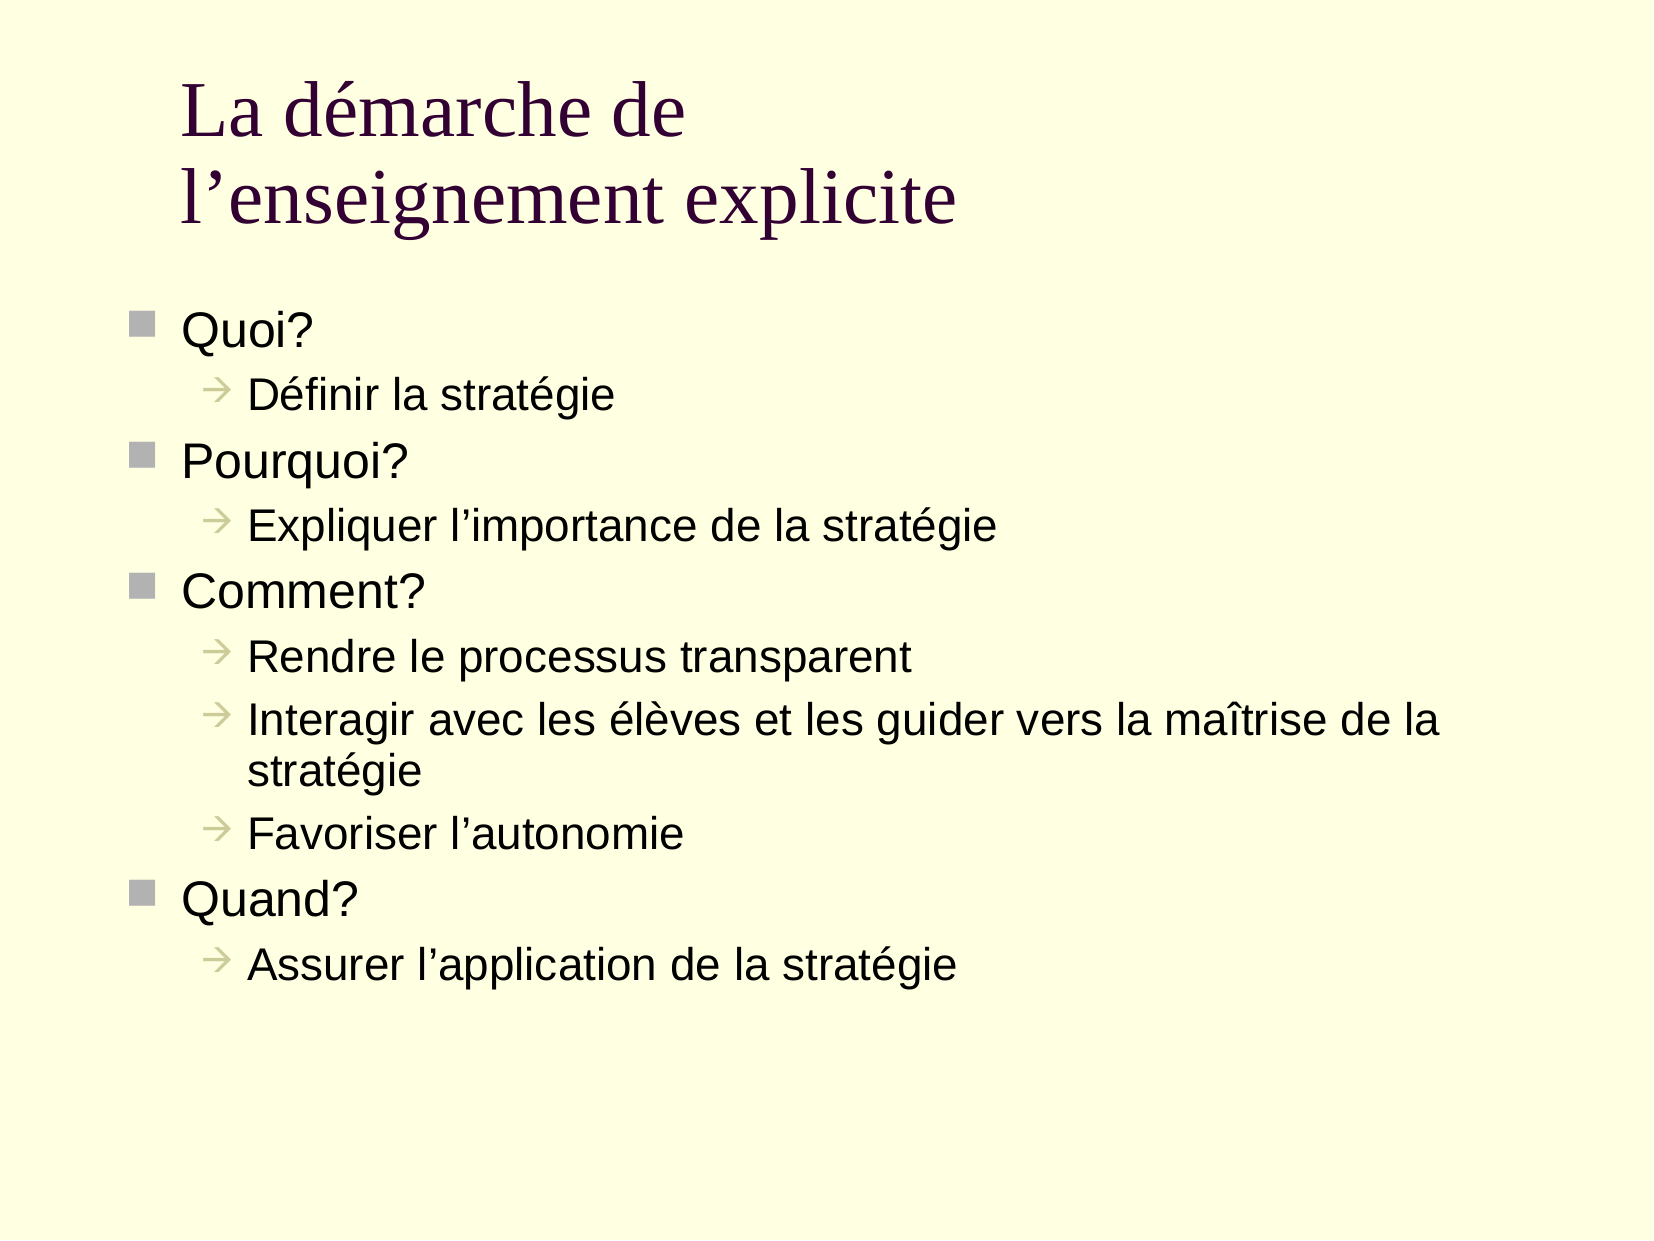

La démarche de
l’enseignement explicite
Quoi?
Définir la stratégie
Pourquoi?
Expliquer l’importance de la stratégie
Comment?
Rendre le processus transparent
Interagir avec les élèves et les guider vers la maîtrise de la stratégie
Favoriser l’autonomie
Quand?
Assurer l’application de la stratégie